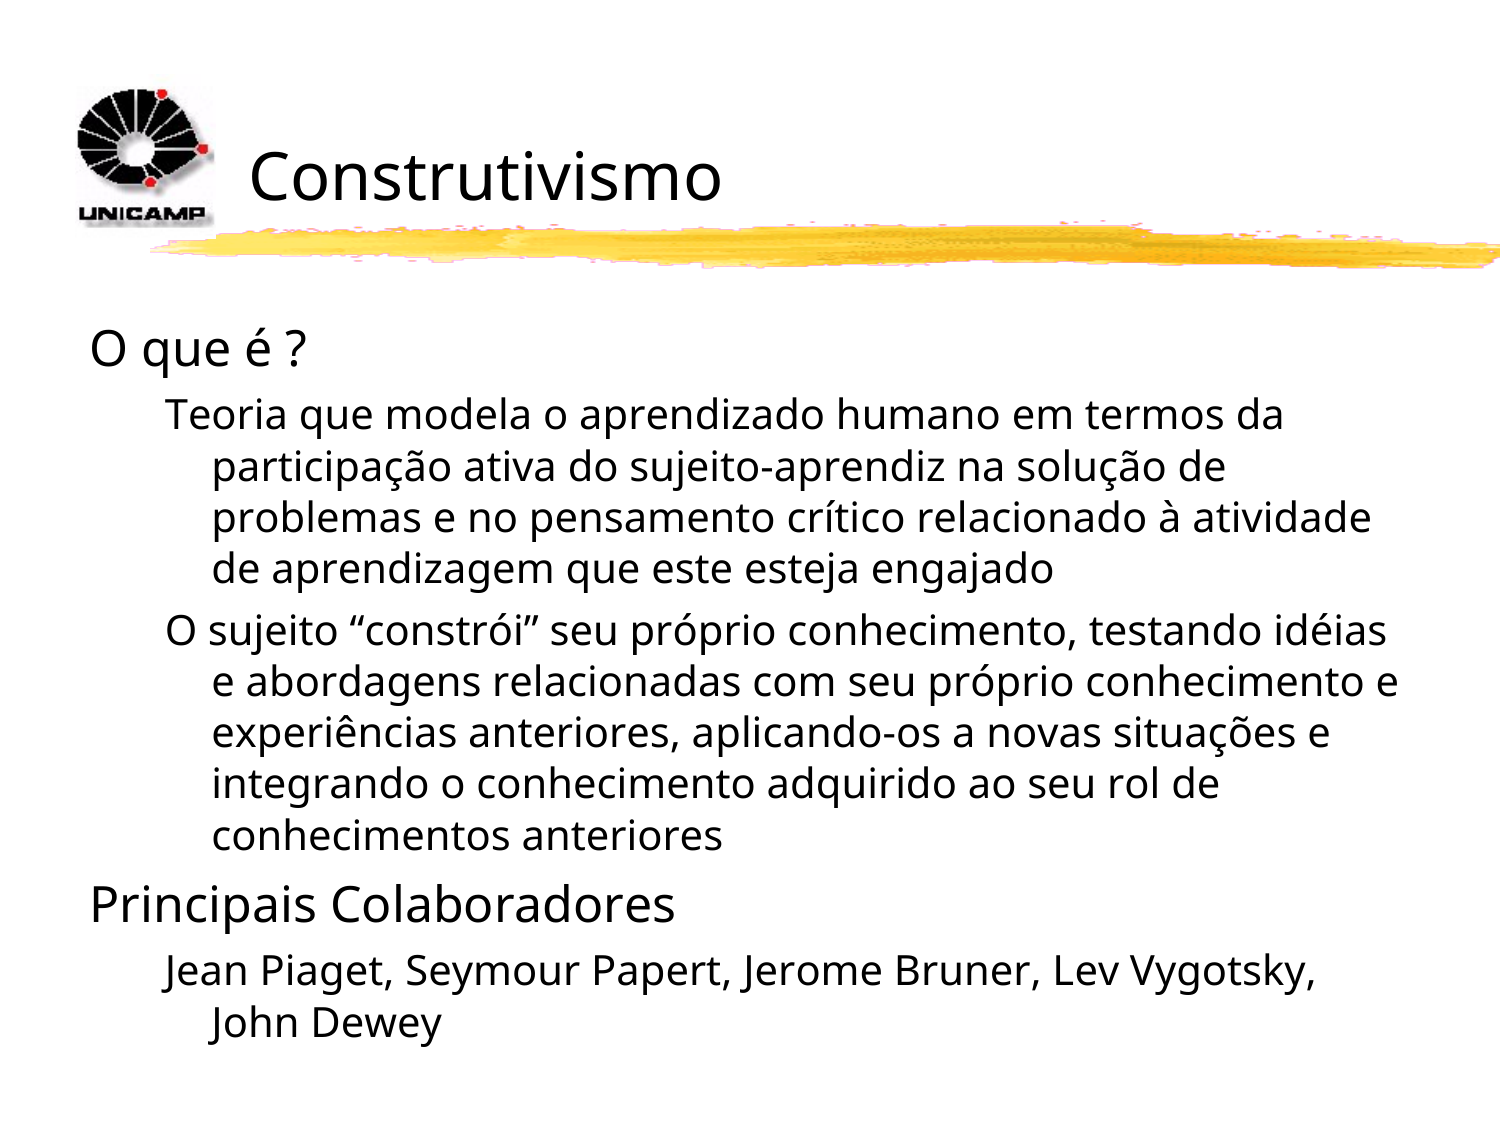

# Construtivismo
O que é ?
Teoria que modela o aprendizado humano em termos da participação ativa do sujeito-aprendiz na solução de problemas e no pensamento crítico relacionado à atividade de aprendizagem que este esteja engajado
O sujeito “constrói” seu próprio conhecimento, testando idéias e abordagens relacionadas com seu próprio conhecimento e experiências anteriores, aplicando-os a novas situações e integrando o conhecimento adquirido ao seu rol de conhecimentos anteriores
Principais Colaboradores
Jean Piaget, Seymour Papert, Jerome Bruner, Lev Vygotsky, John Dewey